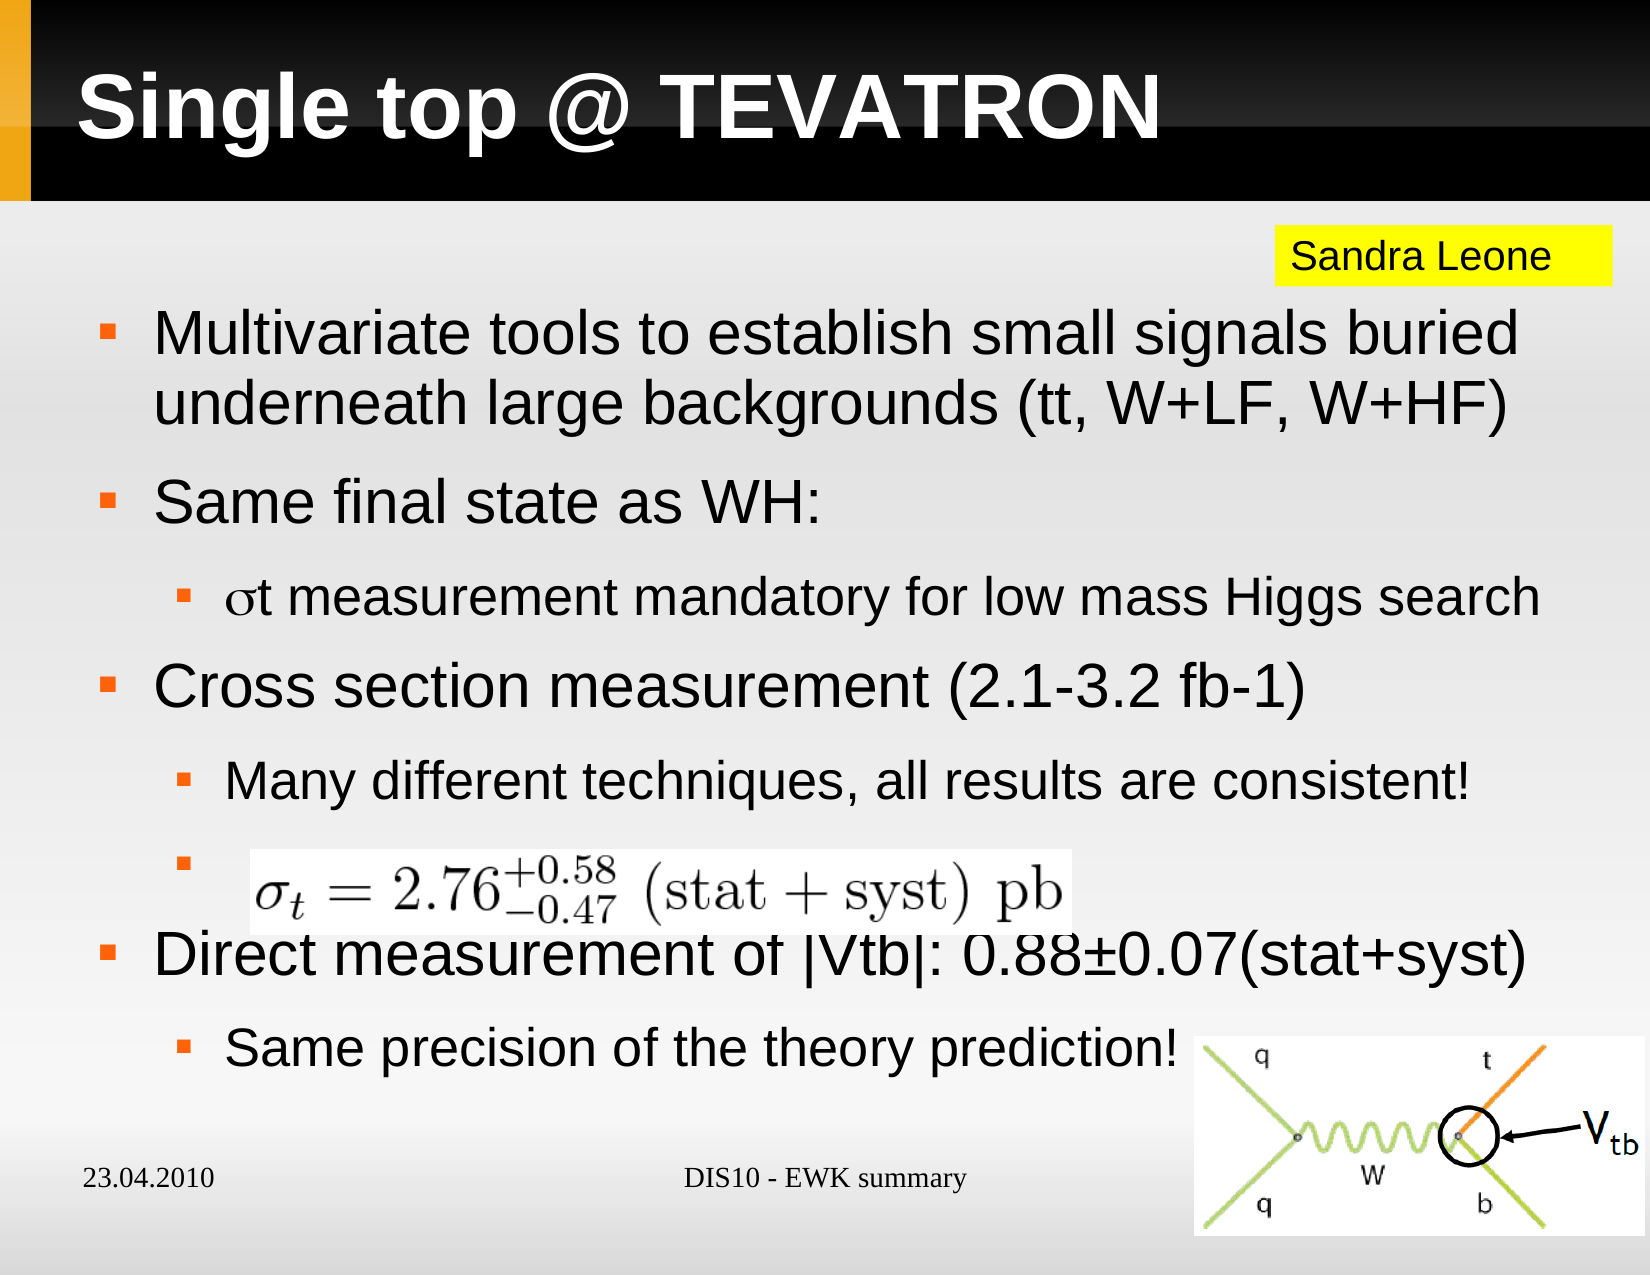

# Single top @ TEVATRON
Sandra Leone
Multivariate tools to establish small signals buried underneath large backgrounds (tt, W+LF, W+HF)
Same final state as WH:
st measurement mandatory for low mass Higgs search
Cross section measurement (2.1-3.2 fb-1)
Many different techniques, all results are consistent!
Direct measurement of |Vtb|: 0.88±0.07(stat+syst)
Same precision of the theory prediction!
23.04.2010
7